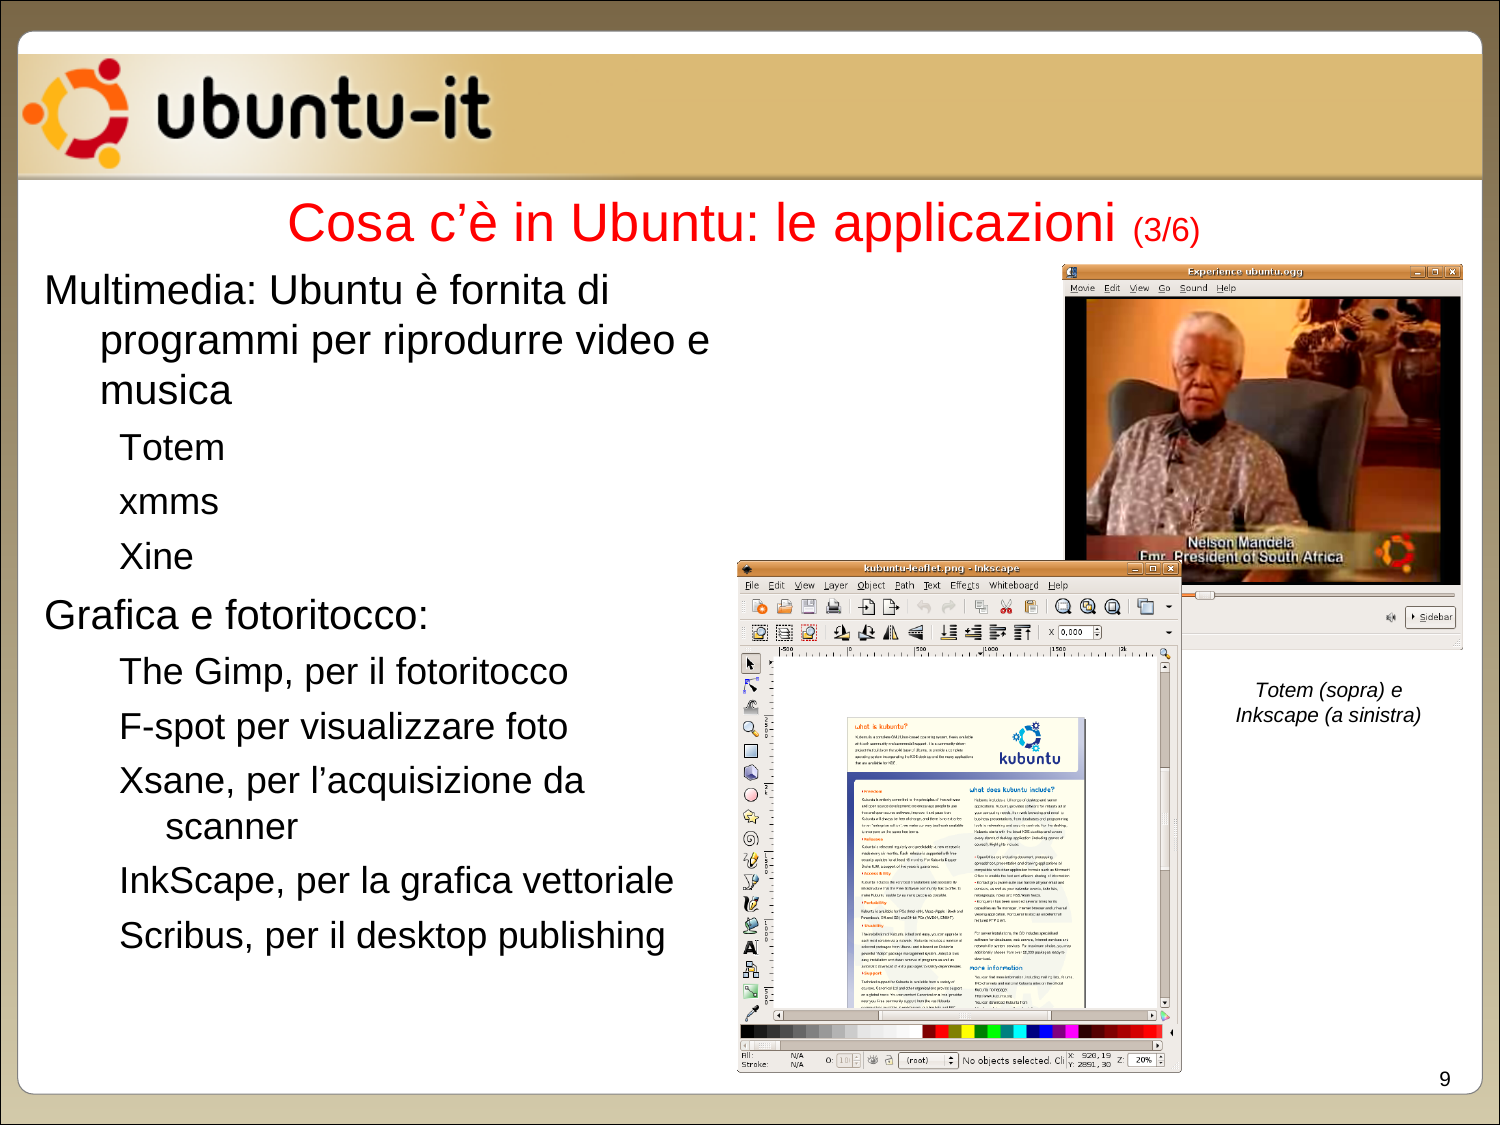

# Cosa c’è in Ubuntu: le applicazioni (3/6)
Multimedia: Ubuntu è fornita di programmi per riprodurre video e musica
Totem
xmms
Xine
Grafica e fotoritocco:
The Gimp, per il fotoritocco
F-spot per visualizzare foto
Xsane, per l’acquisizione da scanner
InkScape, per la grafica vettoriale
Scribus, per il desktop publishing
Totem (sopra) e Inkscape (a sinistra)
9